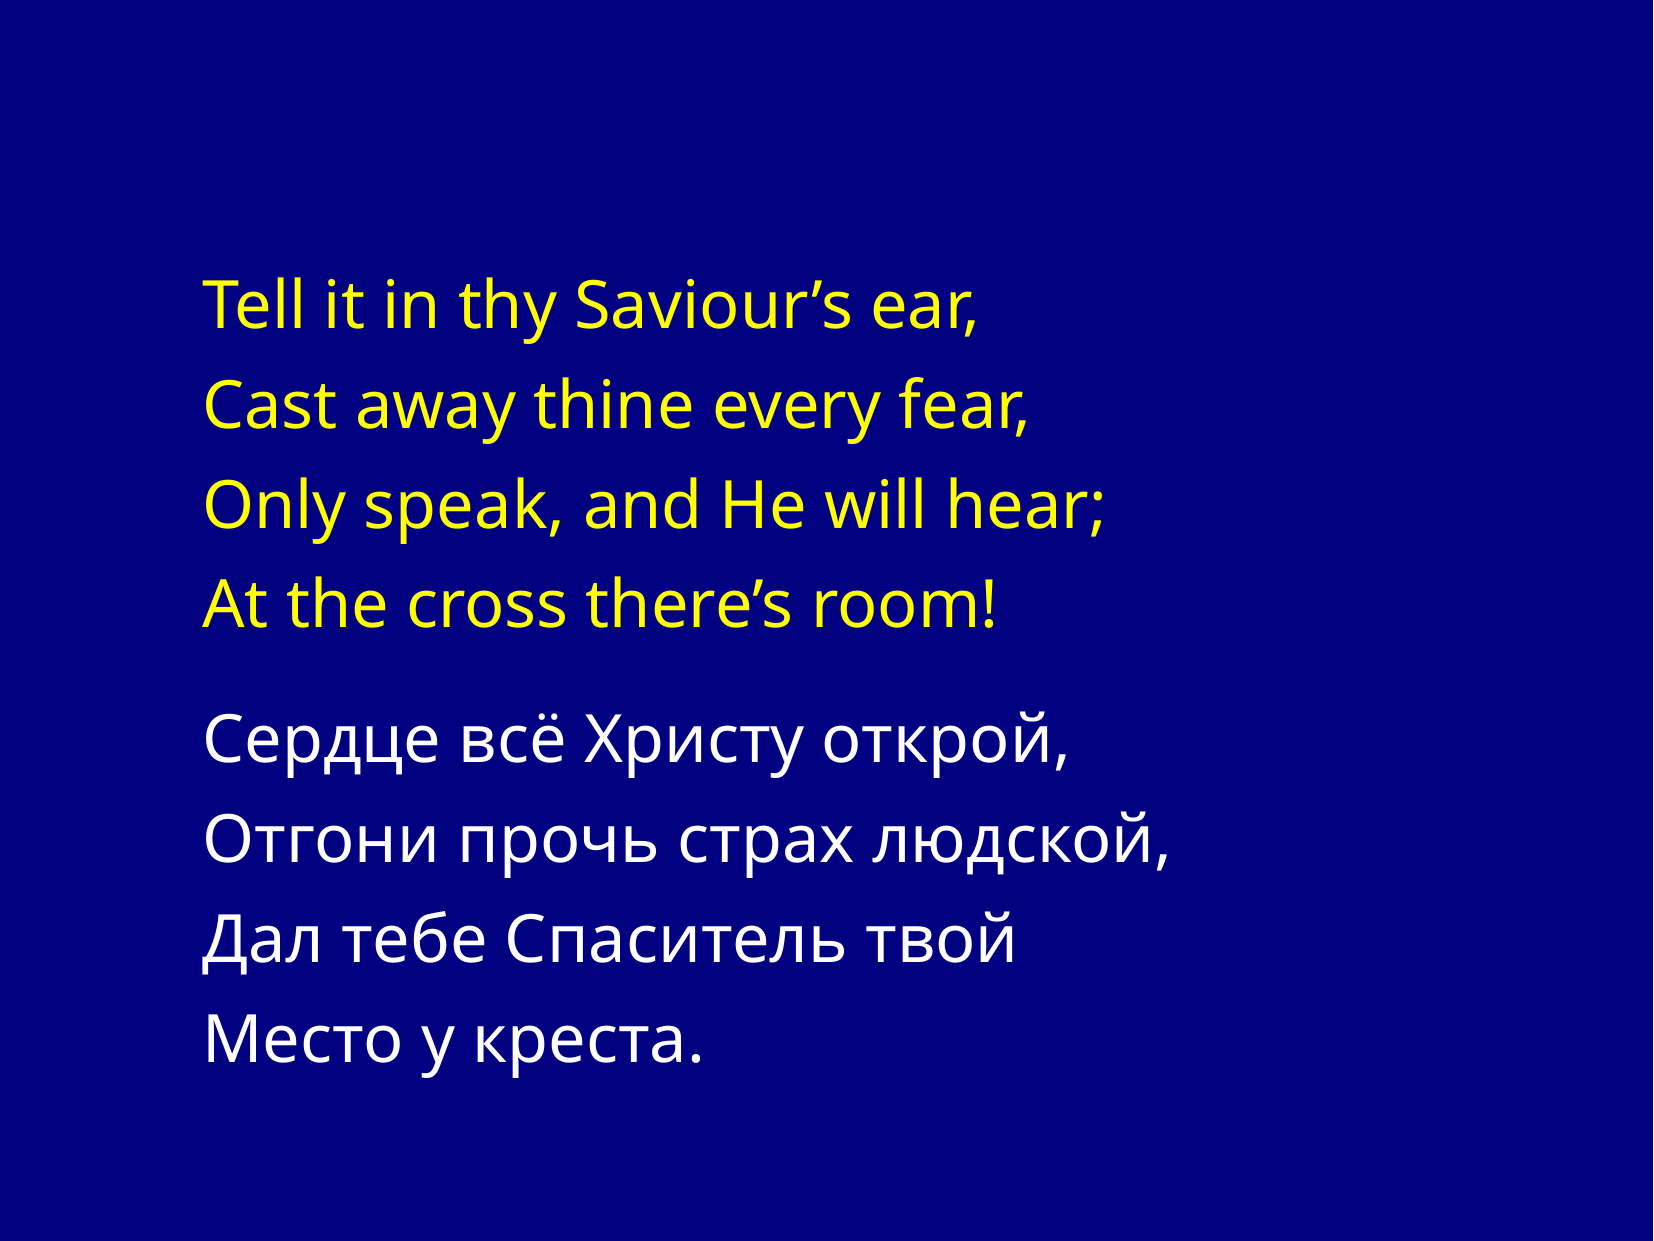

Tell it in thy Saviour’s ear,
	Cast away thine every fear,
	Only speak, and He will hear;
	At the cross there’s room!
	Сердце всё Христу открой,
	Отгони прочь страх людской,
	Дал тебе Спаситель твой
	Место у креста.